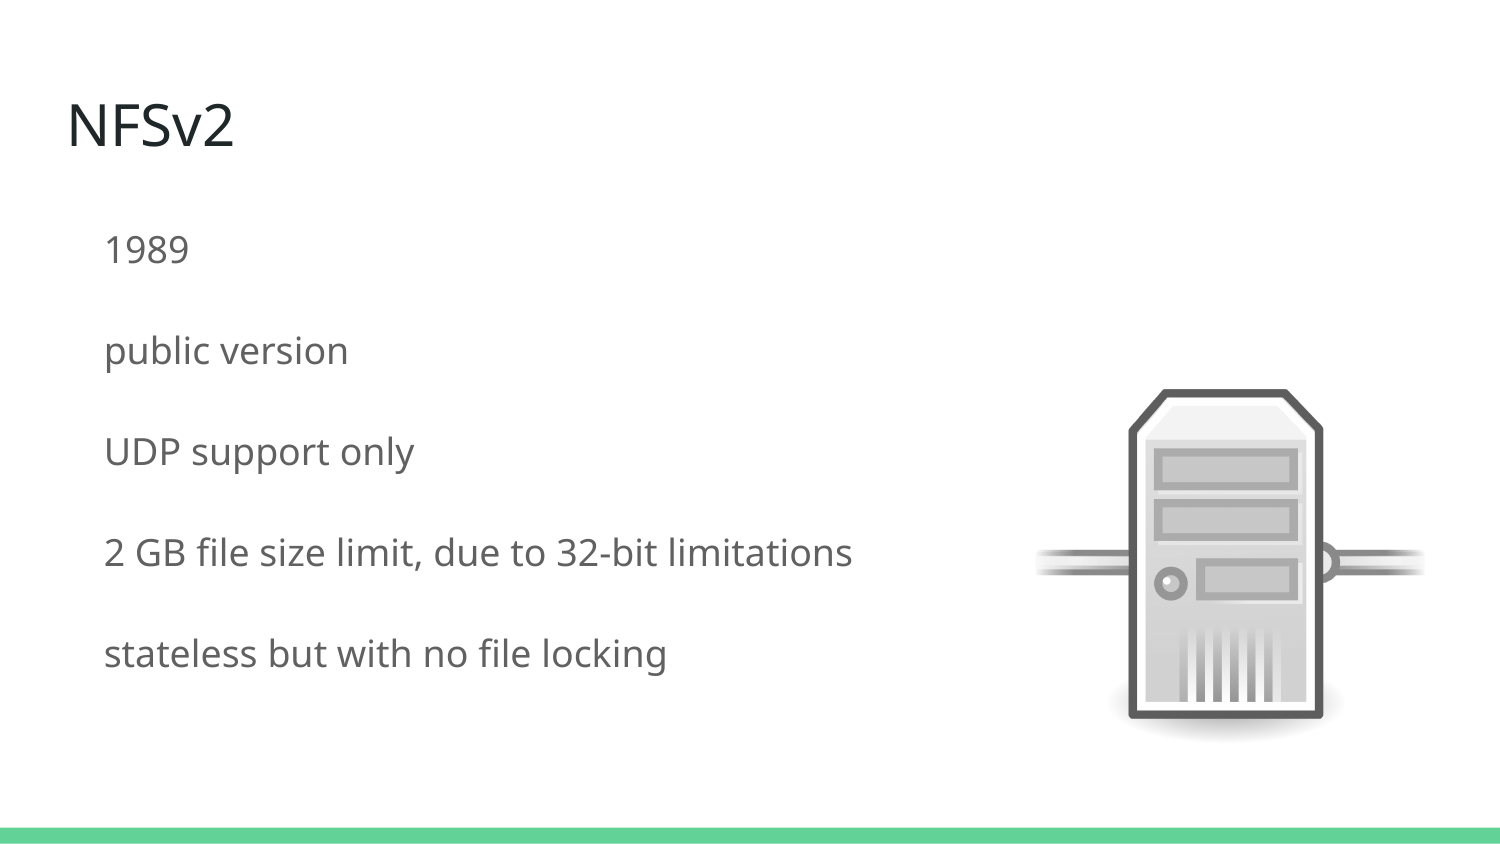

# NFSv2
1989
public version
UDP support only
2 GB file size limit, due to 32-bit limitations
stateless but with no file locking